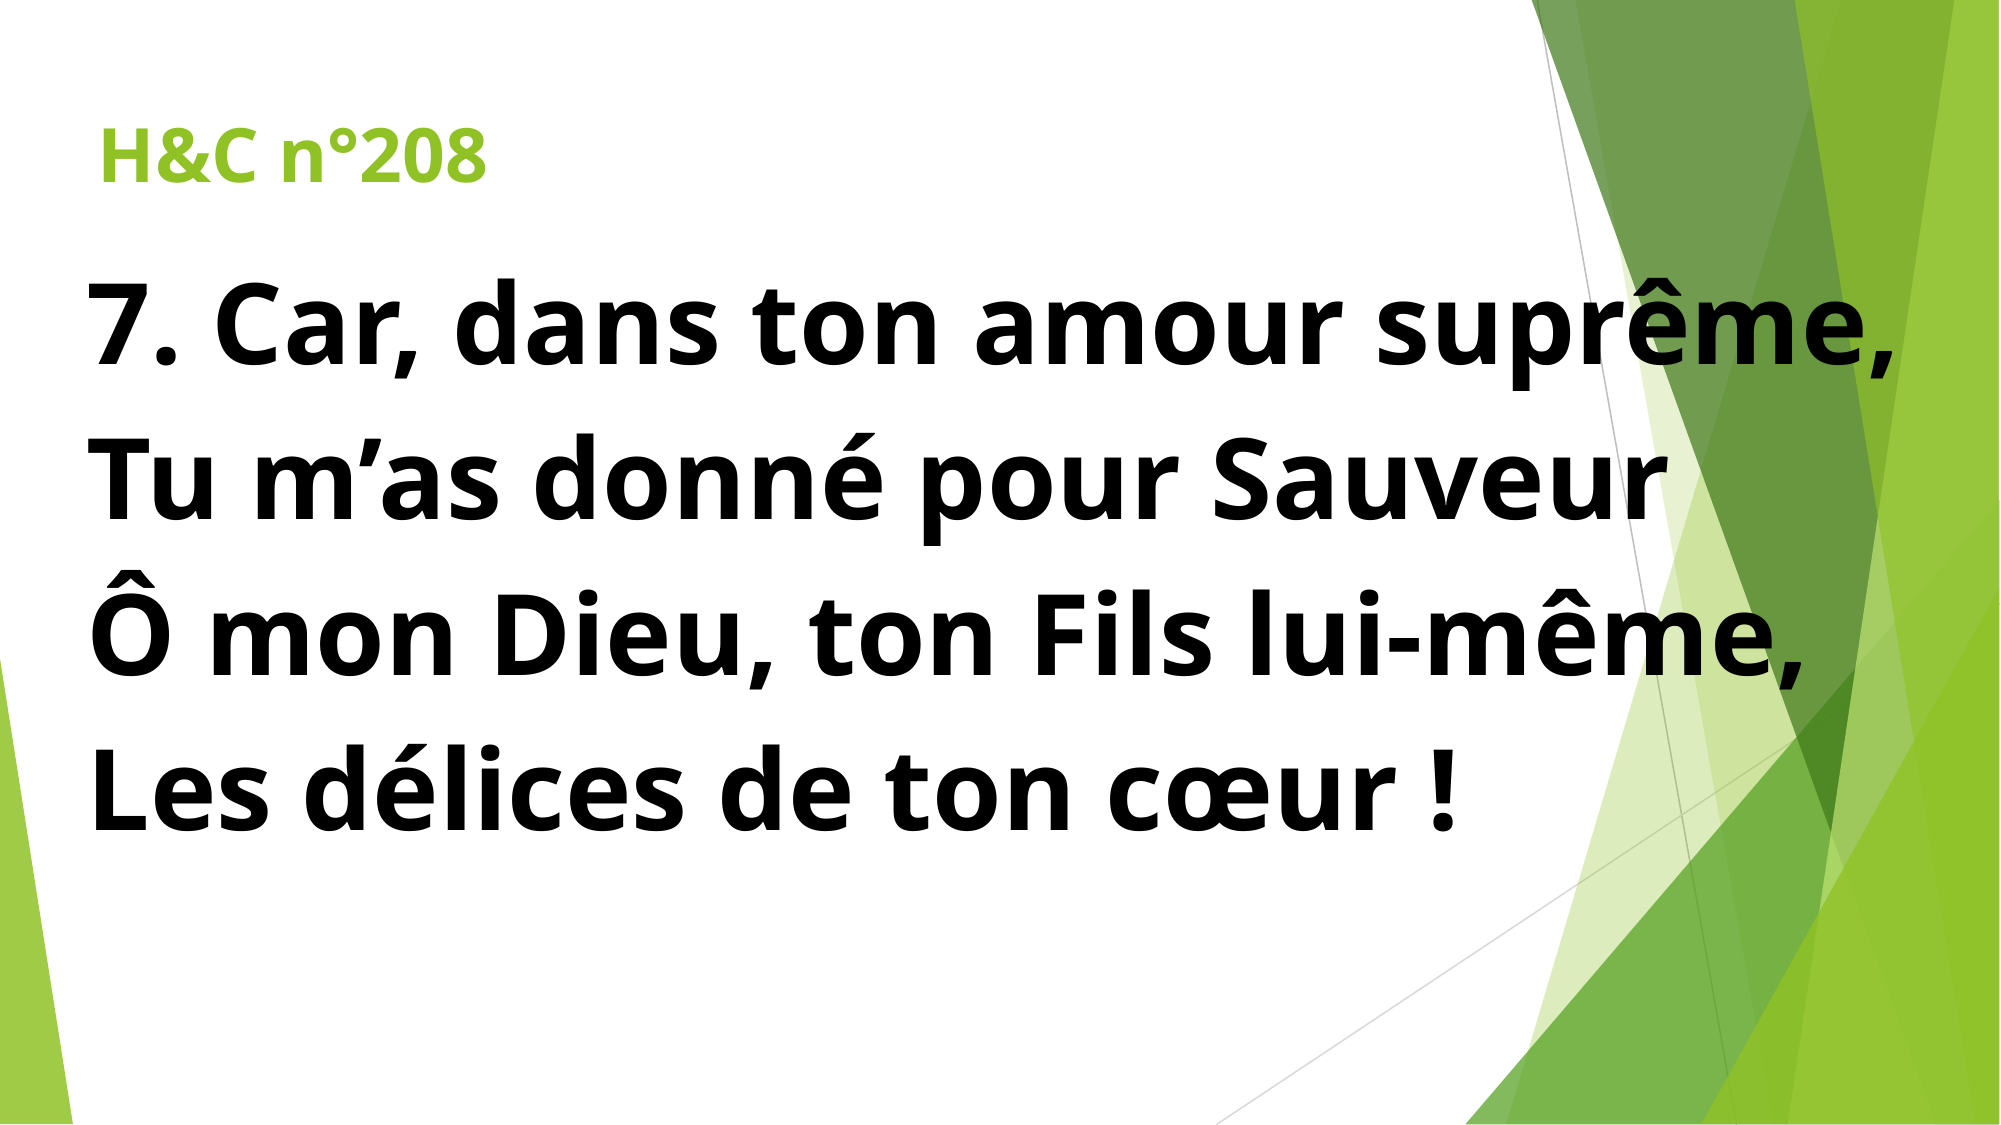

H&C n°208
7. Car, dans ton amour suprême,
Tu m’as donné pour Sauveur
Ô mon Dieu, ton Fils lui-même,
Les délices de ton cœur !